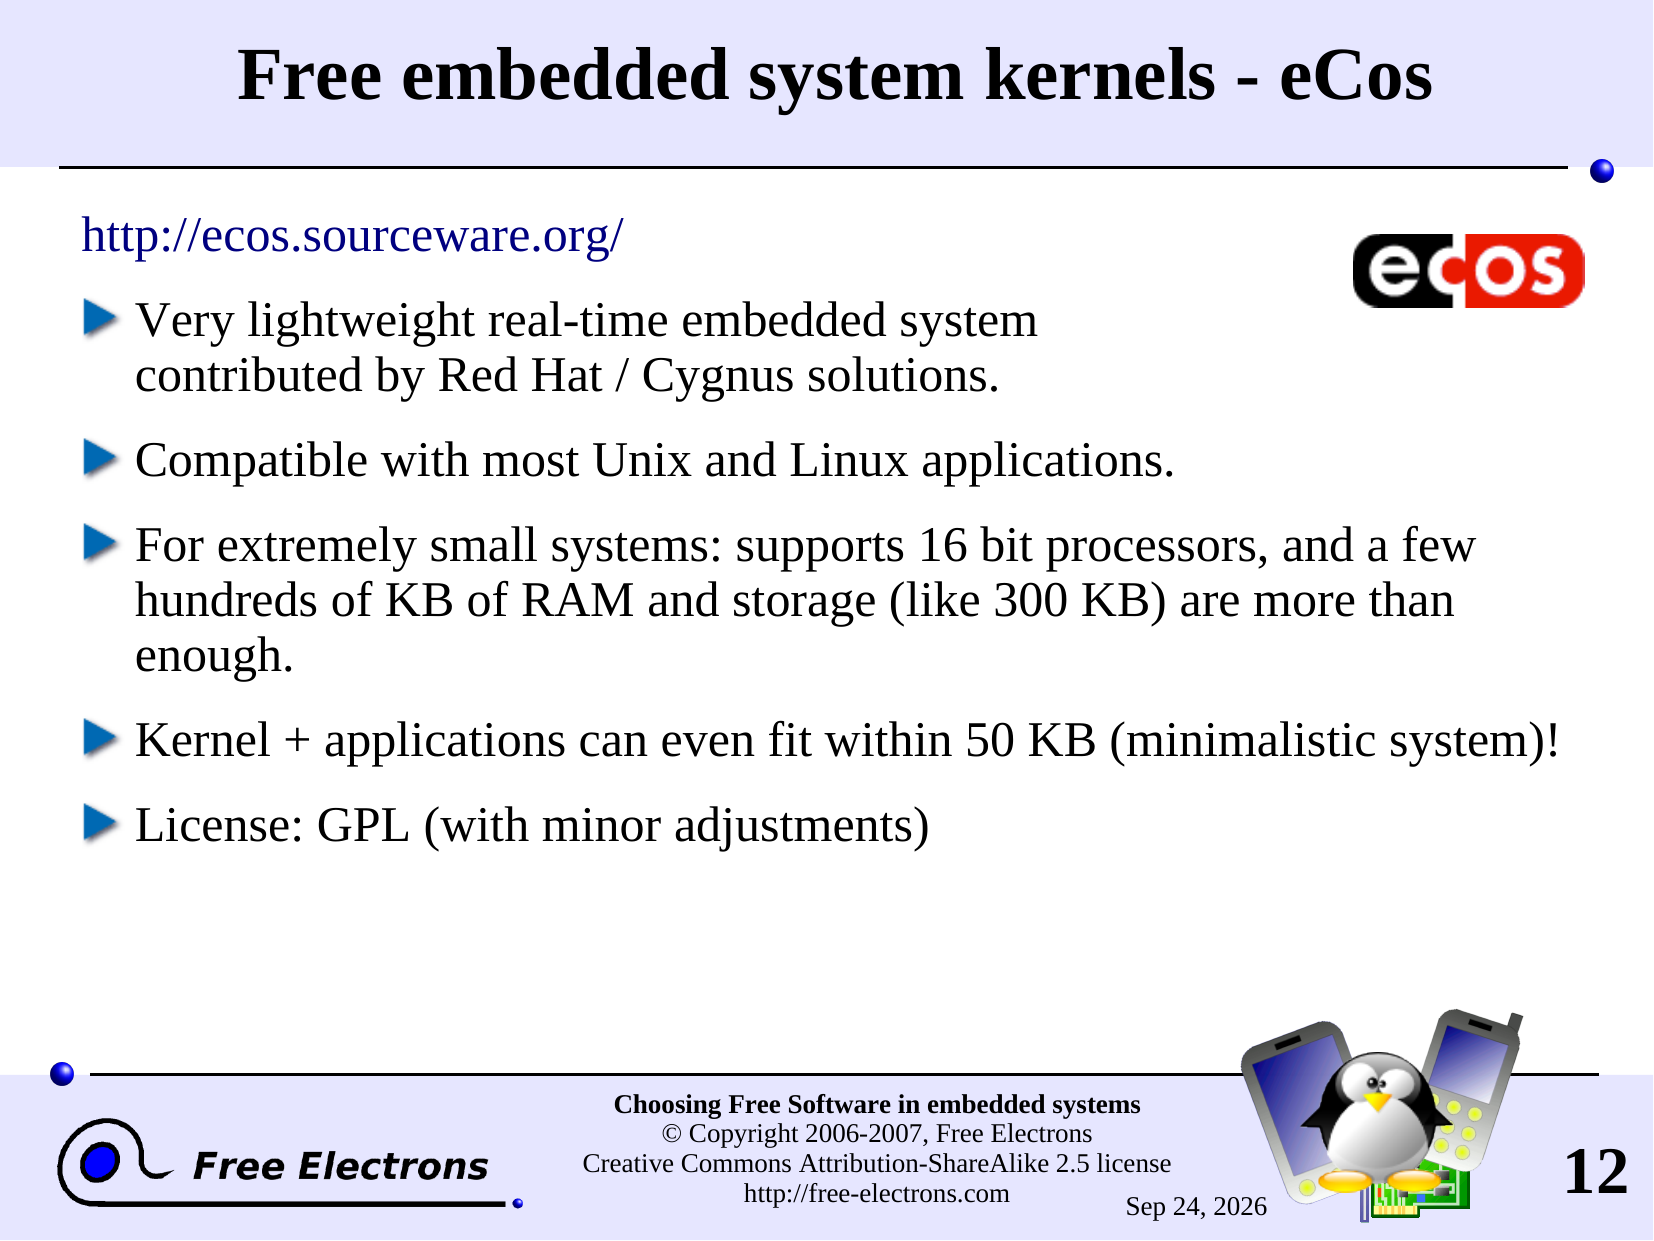

# Free embedded system kernels - eCos
http://ecos.sourceware.org/
Very lightweight real-time embedded system
contributed by Red Hat / Cygnus solutions.
Compatible with most Unix and Linux applications.
For extremely small systems: supports 16 bit processors, and a few hundreds of KB of RAM and storage (like 300 KB) are more than enough.
Kernel + applications can even fit within 50 KB (minimalistic system)!
License: GPL (with minor adjustments)